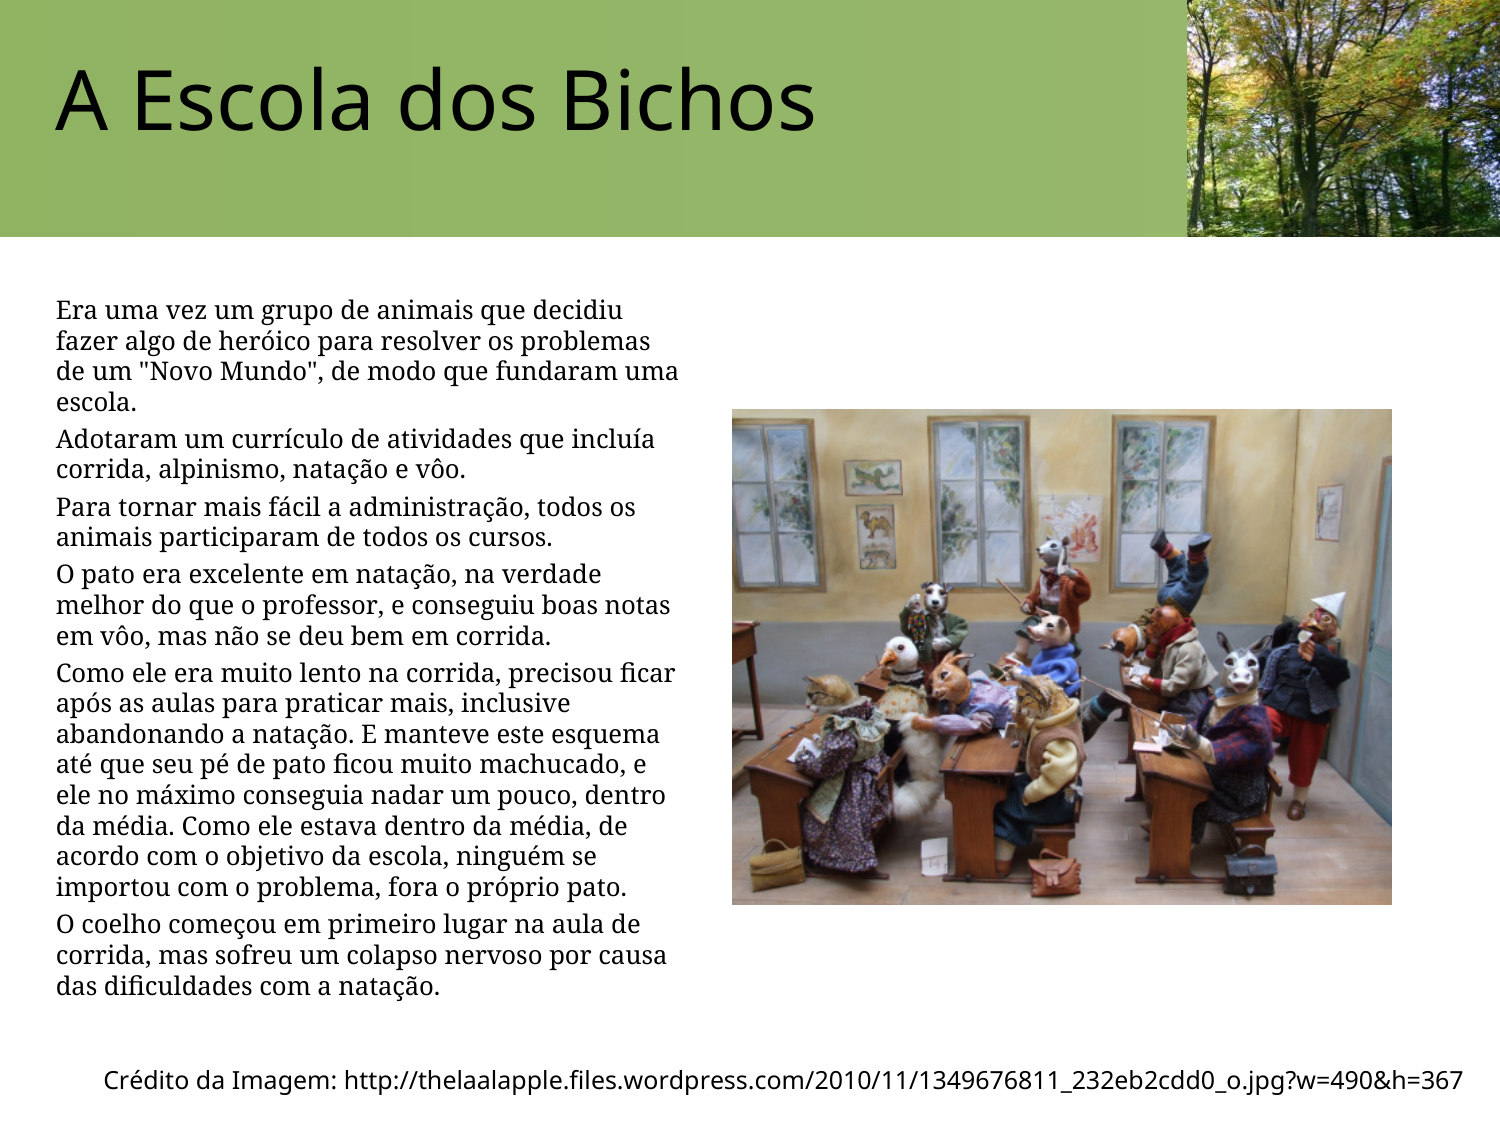

# A Escola dos Bichos
Era uma vez um grupo de animais que decidiu fazer algo de heróico para resolver os problemas de um "Novo Mundo", de modo que fundaram uma escola.
Adotaram um currículo de atividades que incluía corrida, alpinismo, natação e vôo.
Para tornar mais fácil a administração, todos os animais participaram de todos os cursos.
O pato era excelente em natação, na verdade melhor do que o professor, e conseguiu boas notas em vôo, mas não se deu bem em corrida.
Como ele era muito lento na corrida, precisou ficar após as aulas para praticar mais, inclusive abandonando a natação. E manteve este esquema até que seu pé de pato ficou muito machucado, e ele no máximo conseguia nadar um pouco, dentro da média. Como ele estava dentro da média, de acordo com o objetivo da escola, ninguém se importou com o problema, fora o próprio pato.
O coelho começou em primeiro lugar na aula de corrida, mas sofreu um colapso nervoso por causa das dificuldades com a natação.
Crédito da Imagem: http://thelaalapple.files.wordpress.com/2010/11/1349676811_232eb2cdd0_o.jpg?w=490&h=367